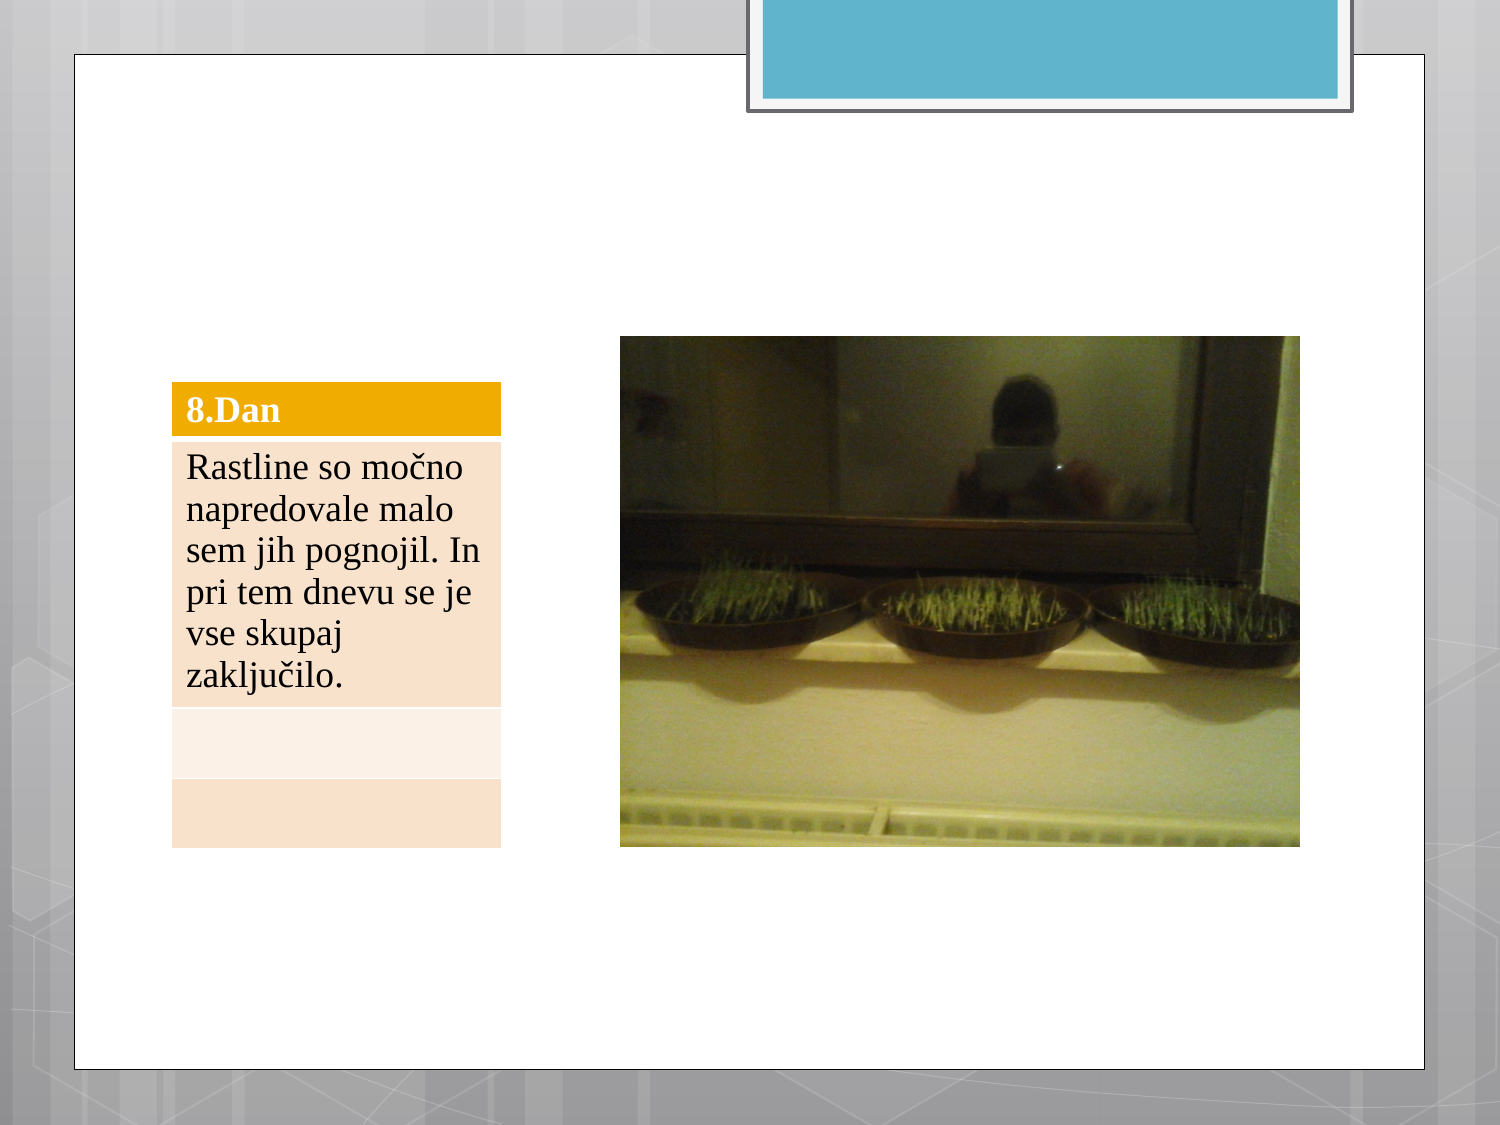

| 8.Dan |
| --- |
| Rastline so močno napredovale malo sem jih pognojil. In pri tem dnevu se je vse skupaj zaključilo. |
| |
| |